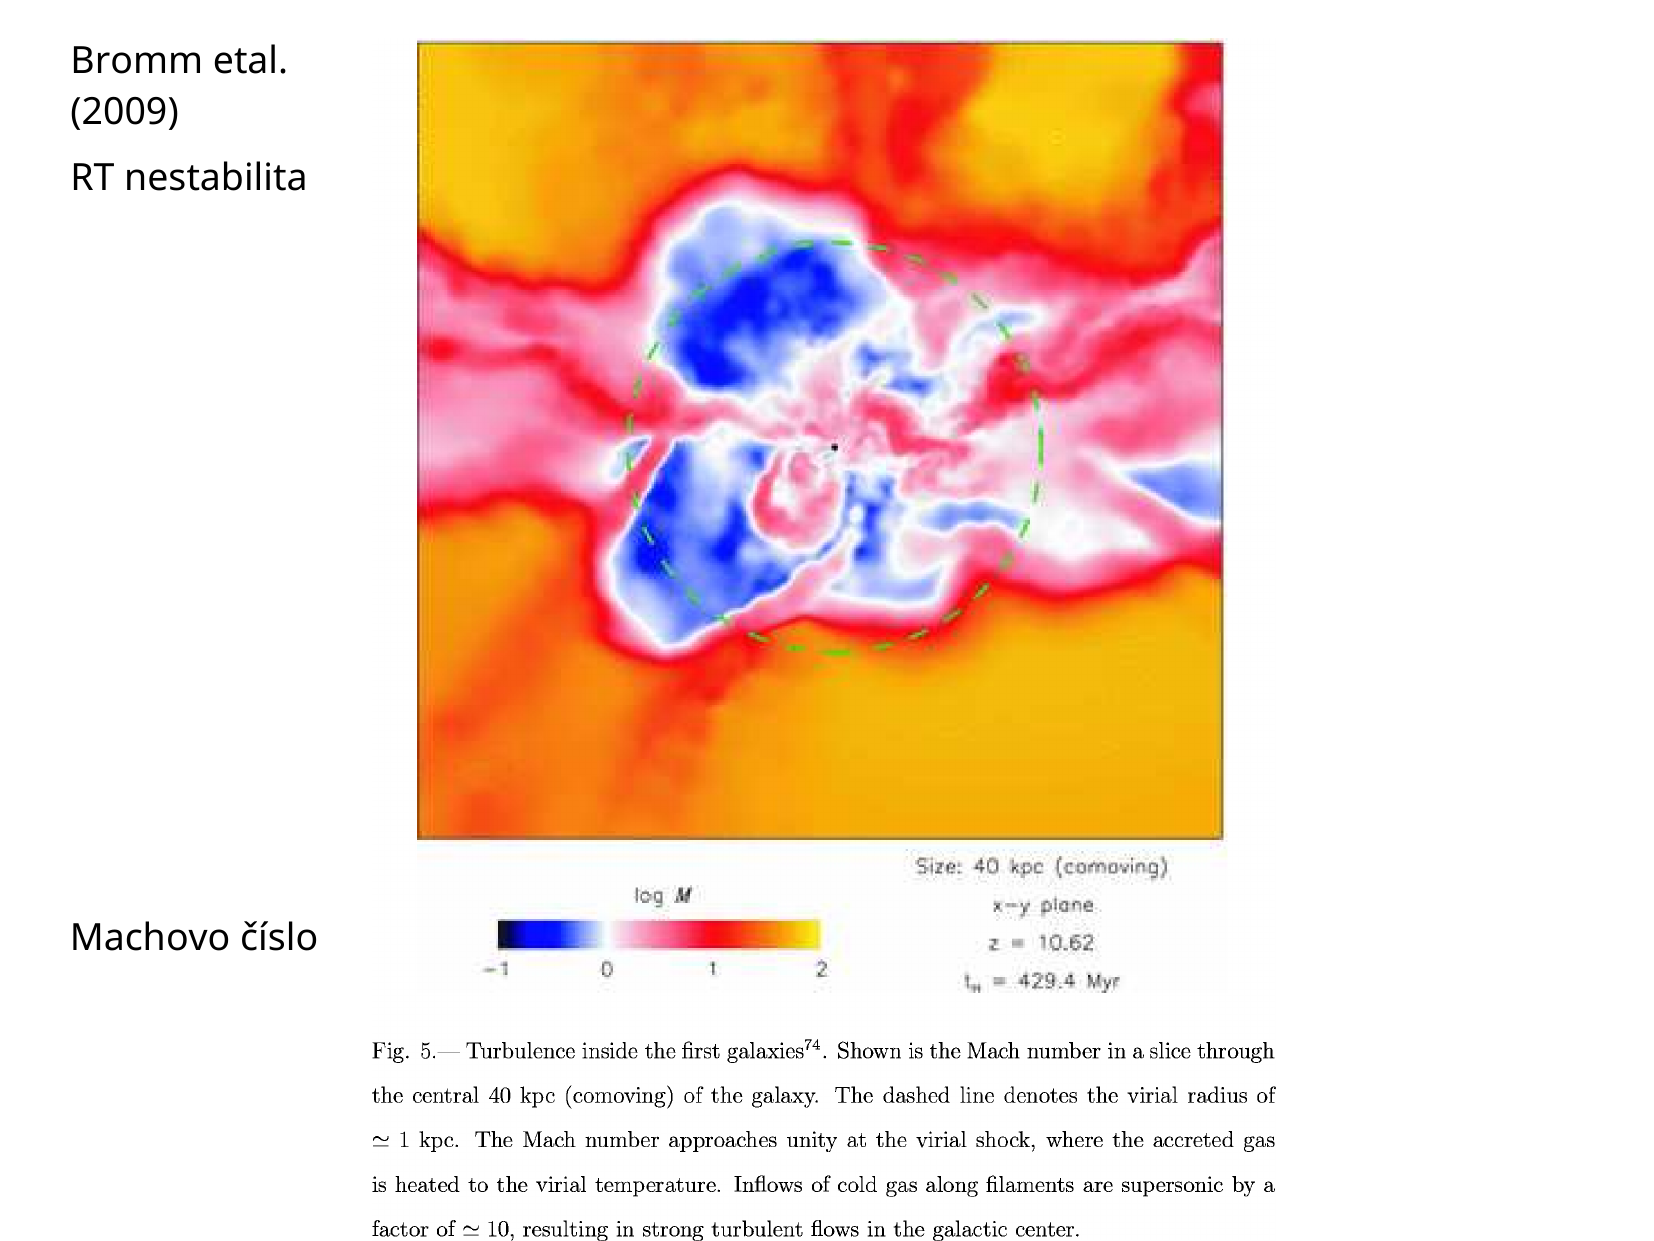

Bromm etal. (2009)
RT nestabilita
Machovo číslo